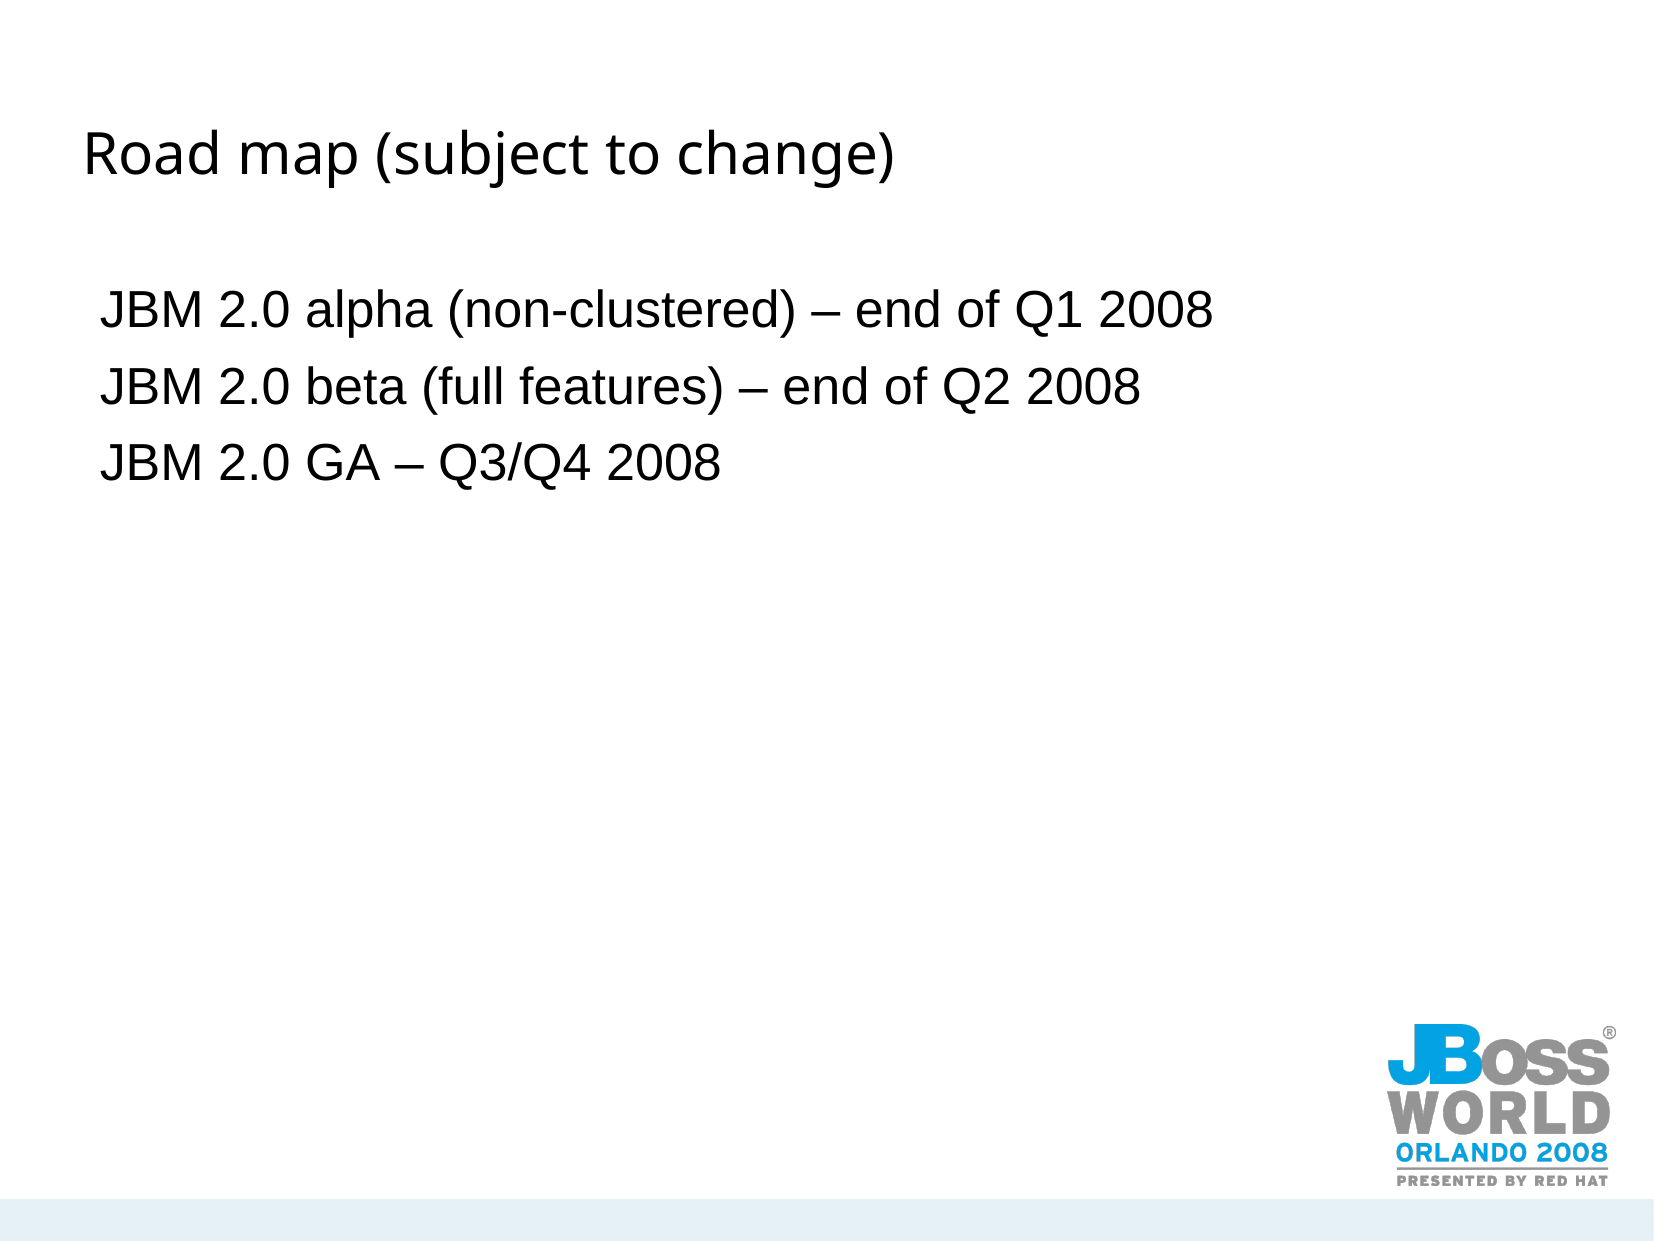

# Road map (subject to change)
JBM 2.0 alpha (non-clustered) – end of Q1 2008
JBM 2.0 beta (full features) – end of Q2 2008
JBM 2.0 GA – Q3/Q4 2008